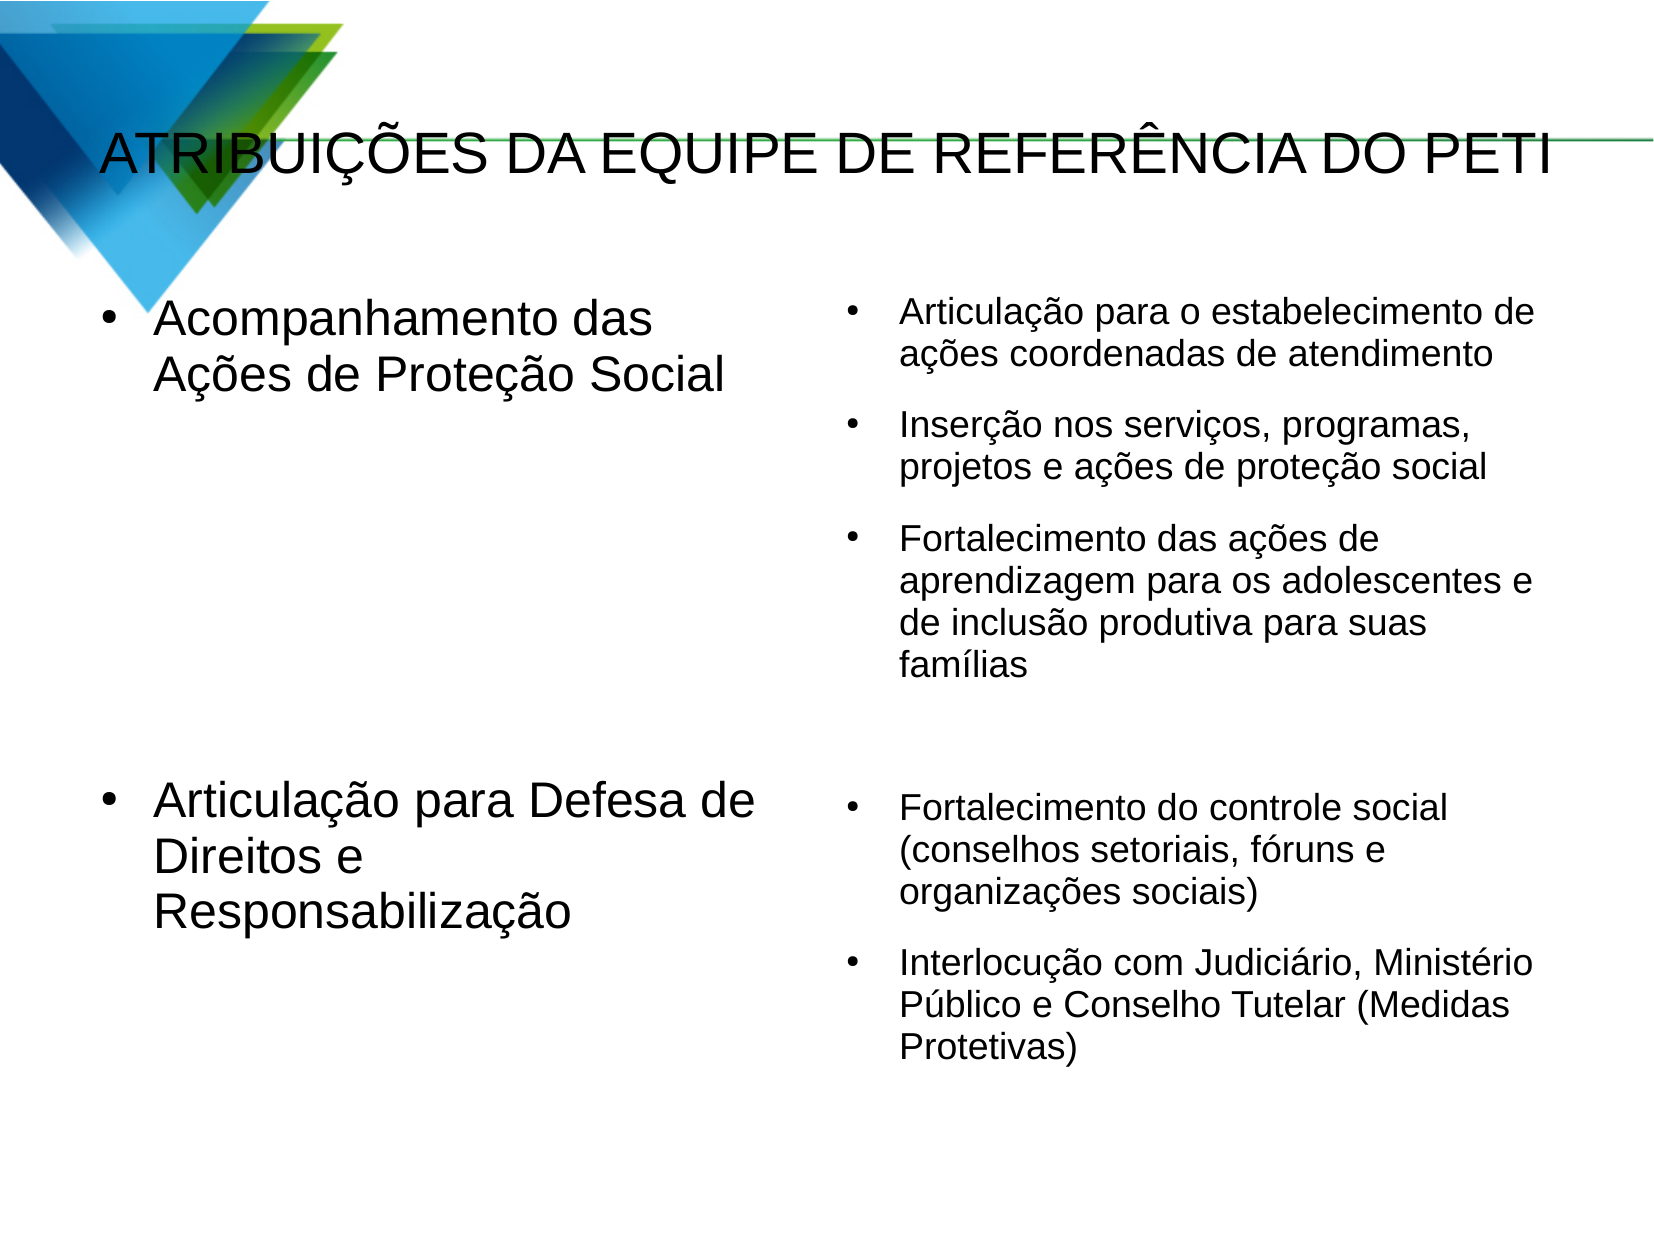

# ATRIBUIÇÕES DA EQUIPE DE REFERÊNCIA DO PETI
Acompanhamento das Ações de Proteção Social
Articulação para Defesa de Direitos e Responsabilização
Articulação para o estabelecimento de ações coordenadas de atendimento
Inserção nos serviços, programas, projetos e ações de proteção social
Fortalecimento das ações de aprendizagem para os adolescentes e de inclusão produtiva para suas famílias
Fortalecimento do controle social (conselhos setoriais, fóruns e organizações sociais)
Interlocução com Judiciário, Ministério Público e Conselho Tutelar (Medidas Protetivas)